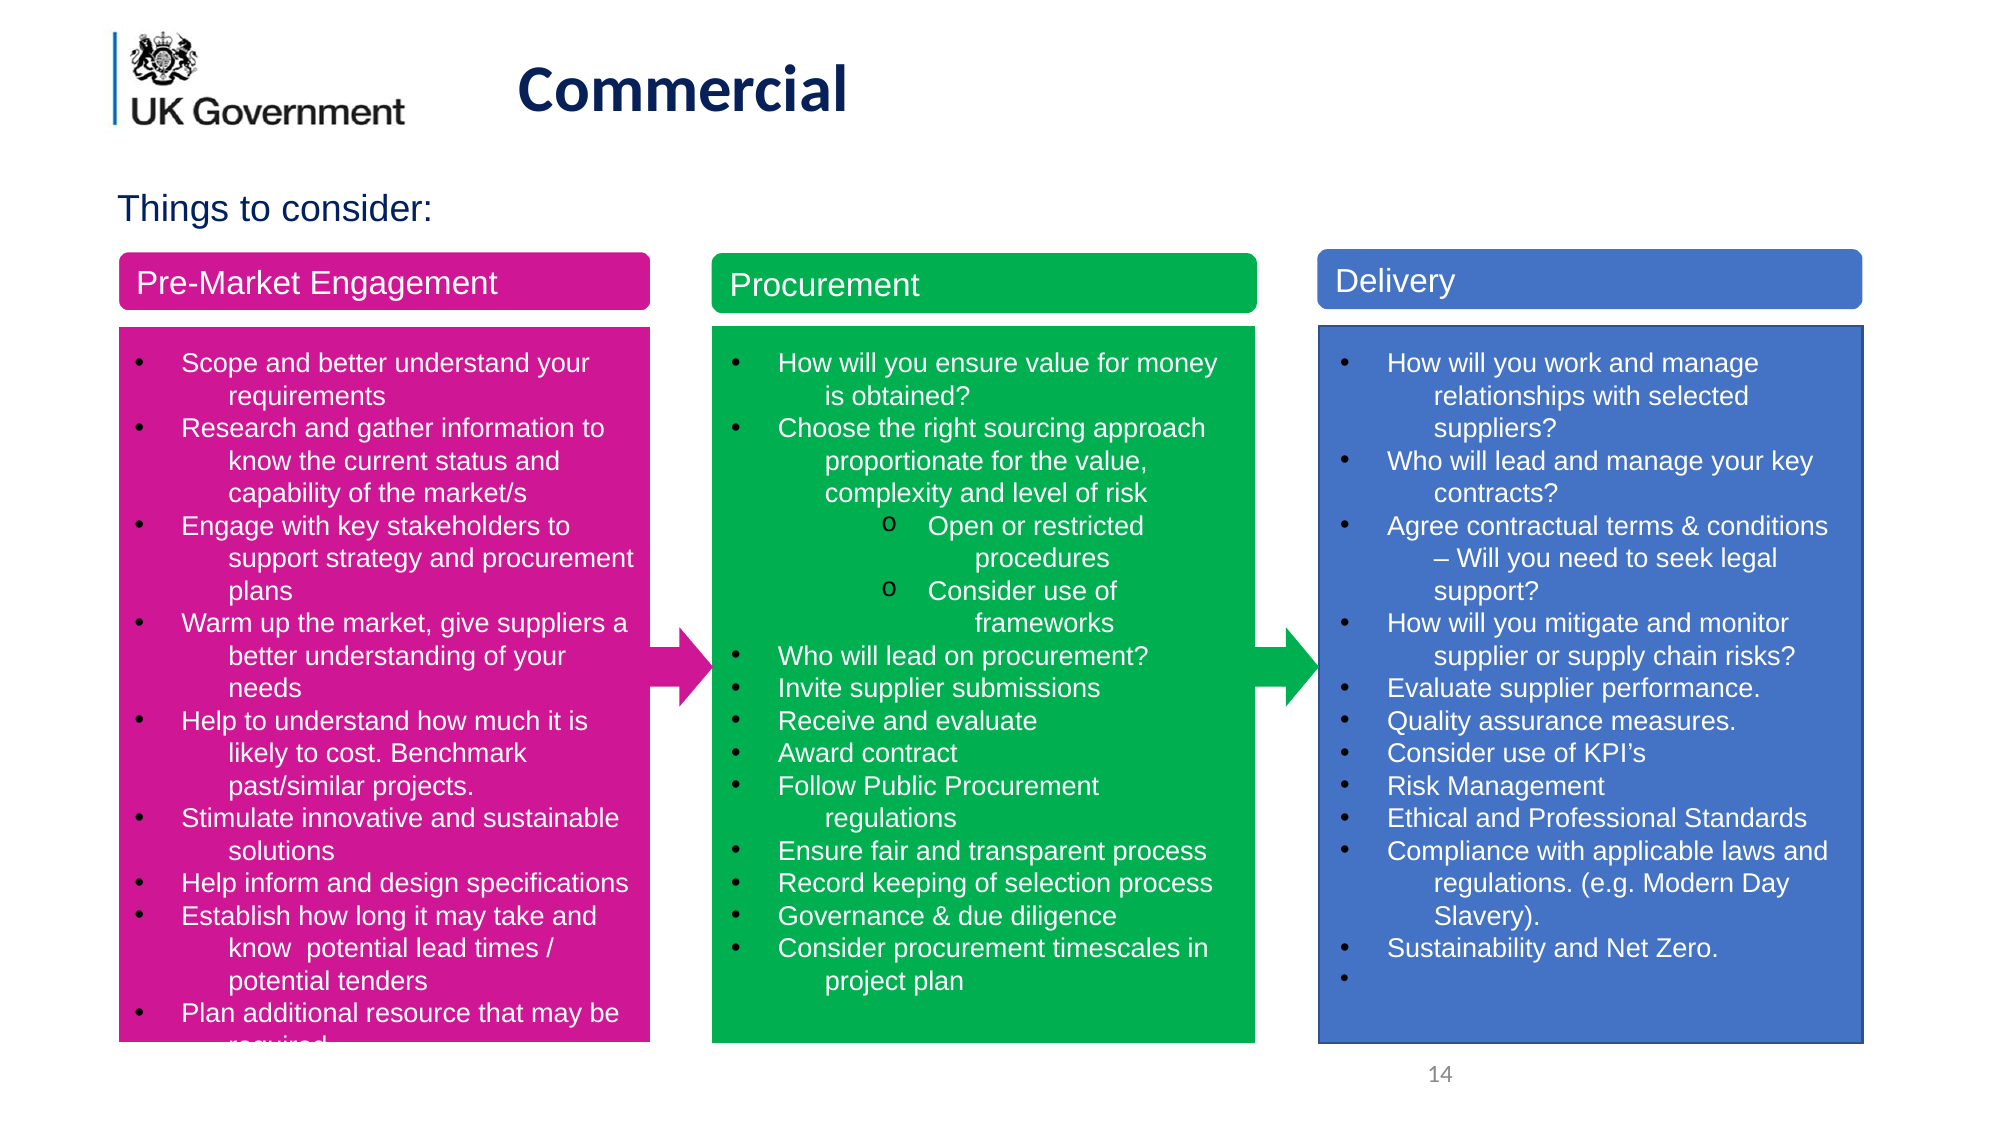

Commercial
Things to consider:
Delivery
Pre-Market Engagement
Procurement
Scope and better understand your requirements
Research and gather information to know the current status and capability of the market/s
Engage with key stakeholders to support strategy and procurement plans
Warm up the market, give suppliers a better understanding of your needs
Help to understand how much it is likely to cost. Benchmark past/similar projects.
Stimulate innovative and sustainable solutions
Help inform and design specifications
Establish how long it may take and know potential lead times / potential tenders
Plan additional resource that may be required
How will you ensure value for money is obtained?
Choose the right sourcing approach proportionate for the value, complexity and level of risk
Open or restricted procedures
Consider use of frameworks
Who will lead on procurement?
Invite supplier submissions
Receive and evaluate
Award contract
Follow Public Procurement regulations
Ensure fair and transparent process
Record keeping of selection process
Governance & due diligence
Consider procurement timescales in project plan
How will you work and manage relationships with selected suppliers?
Who will lead and manage your key contracts?
Agree contractual terms & conditions – Will you need to seek legal support?
How will you mitigate and monitor supplier or supply chain risks?
Evaluate supplier performance.
Quality assurance measures.
Consider use of KPI’s
Risk Management
Ethical and Professional Standards
Compliance with applicable laws and regulations. (e.g. Modern Day Slavery).
Sustainability and Net Zero.
1